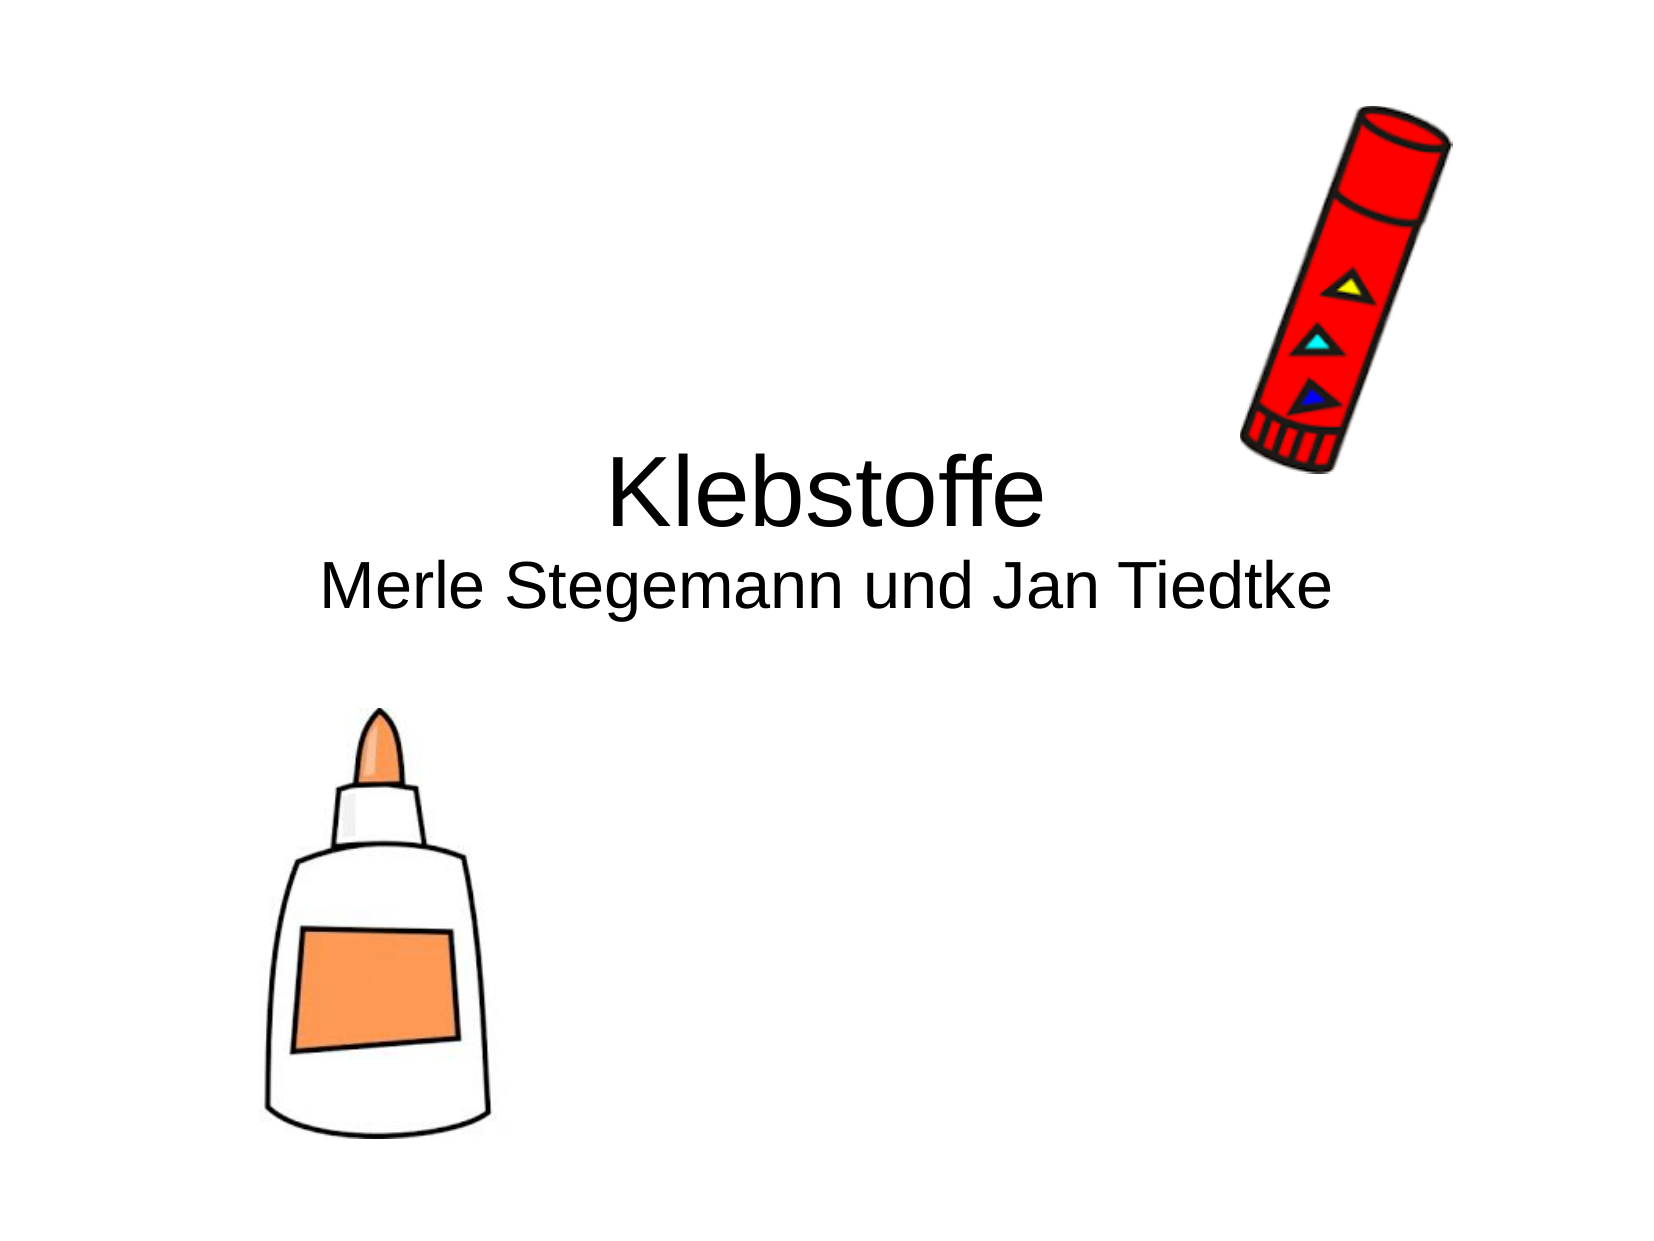

# Klebstoffe
Merle Stegemann und Jan Tiedtke